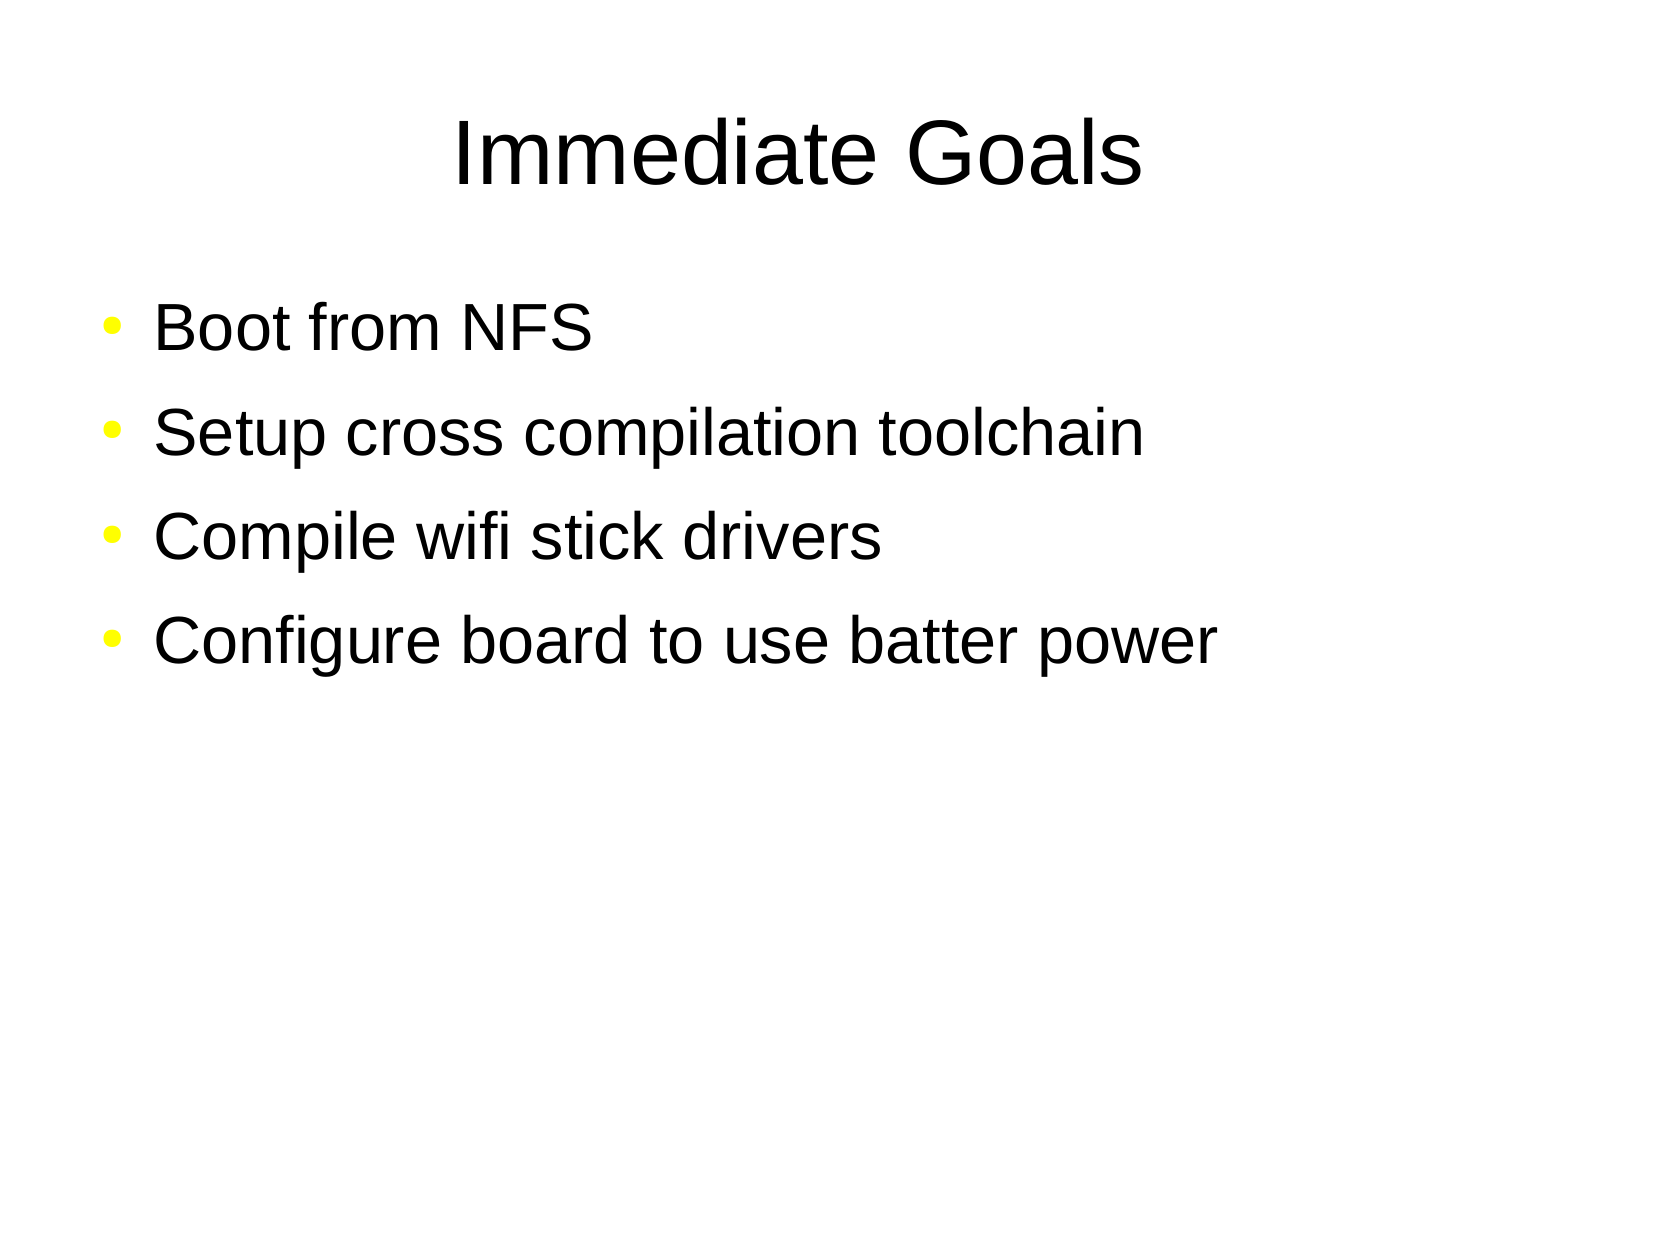

# Immediate Goals
Boot from NFS
Setup cross compilation toolchain
Compile wifi stick drivers
Configure board to use batter power